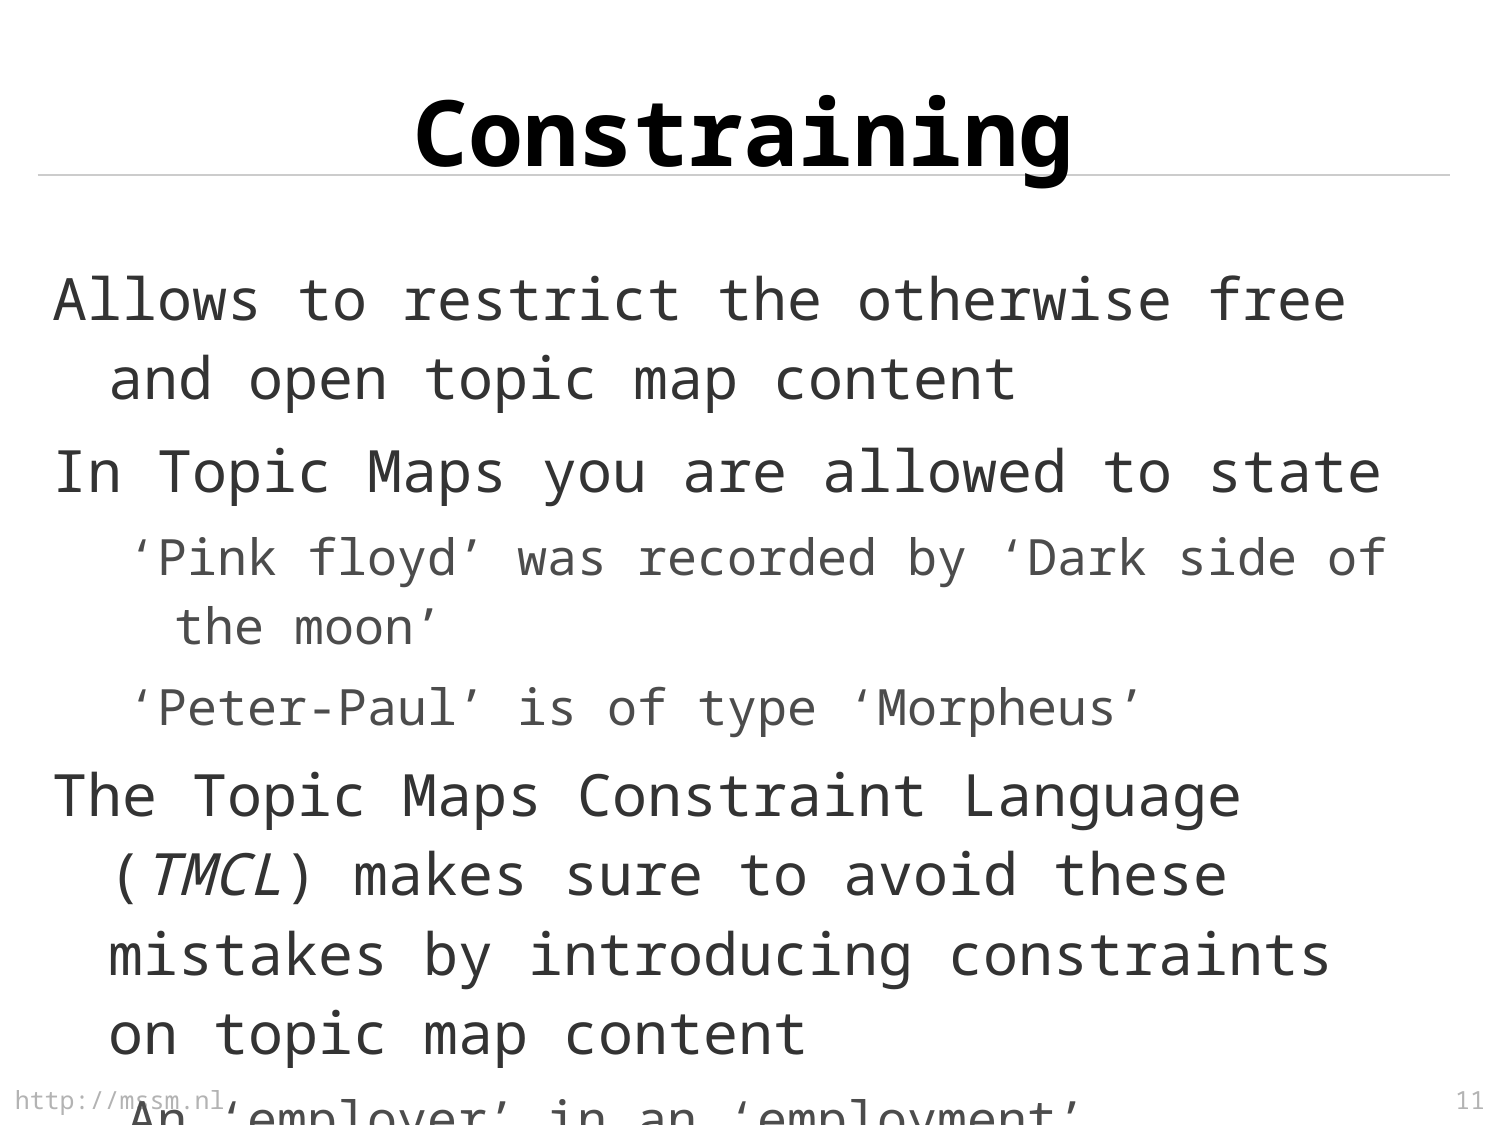

# Constraining
Allows to restrict the otherwise free and open topic map content
In Topic Maps you are allowed to state
‘Pink floyd’ was recorded by ‘Dark side of the moon’
‘Peter-Paul’ is of type ‘Morpheus’
The Topic Maps Constraint Language (TMCL) makes sure to avoid these mistakes by introducing constraints on topic map content
An ‘employer’ in an ‘employment’ association should always be an organisation
A person may have only one date of birth
http://mssm.nl
11